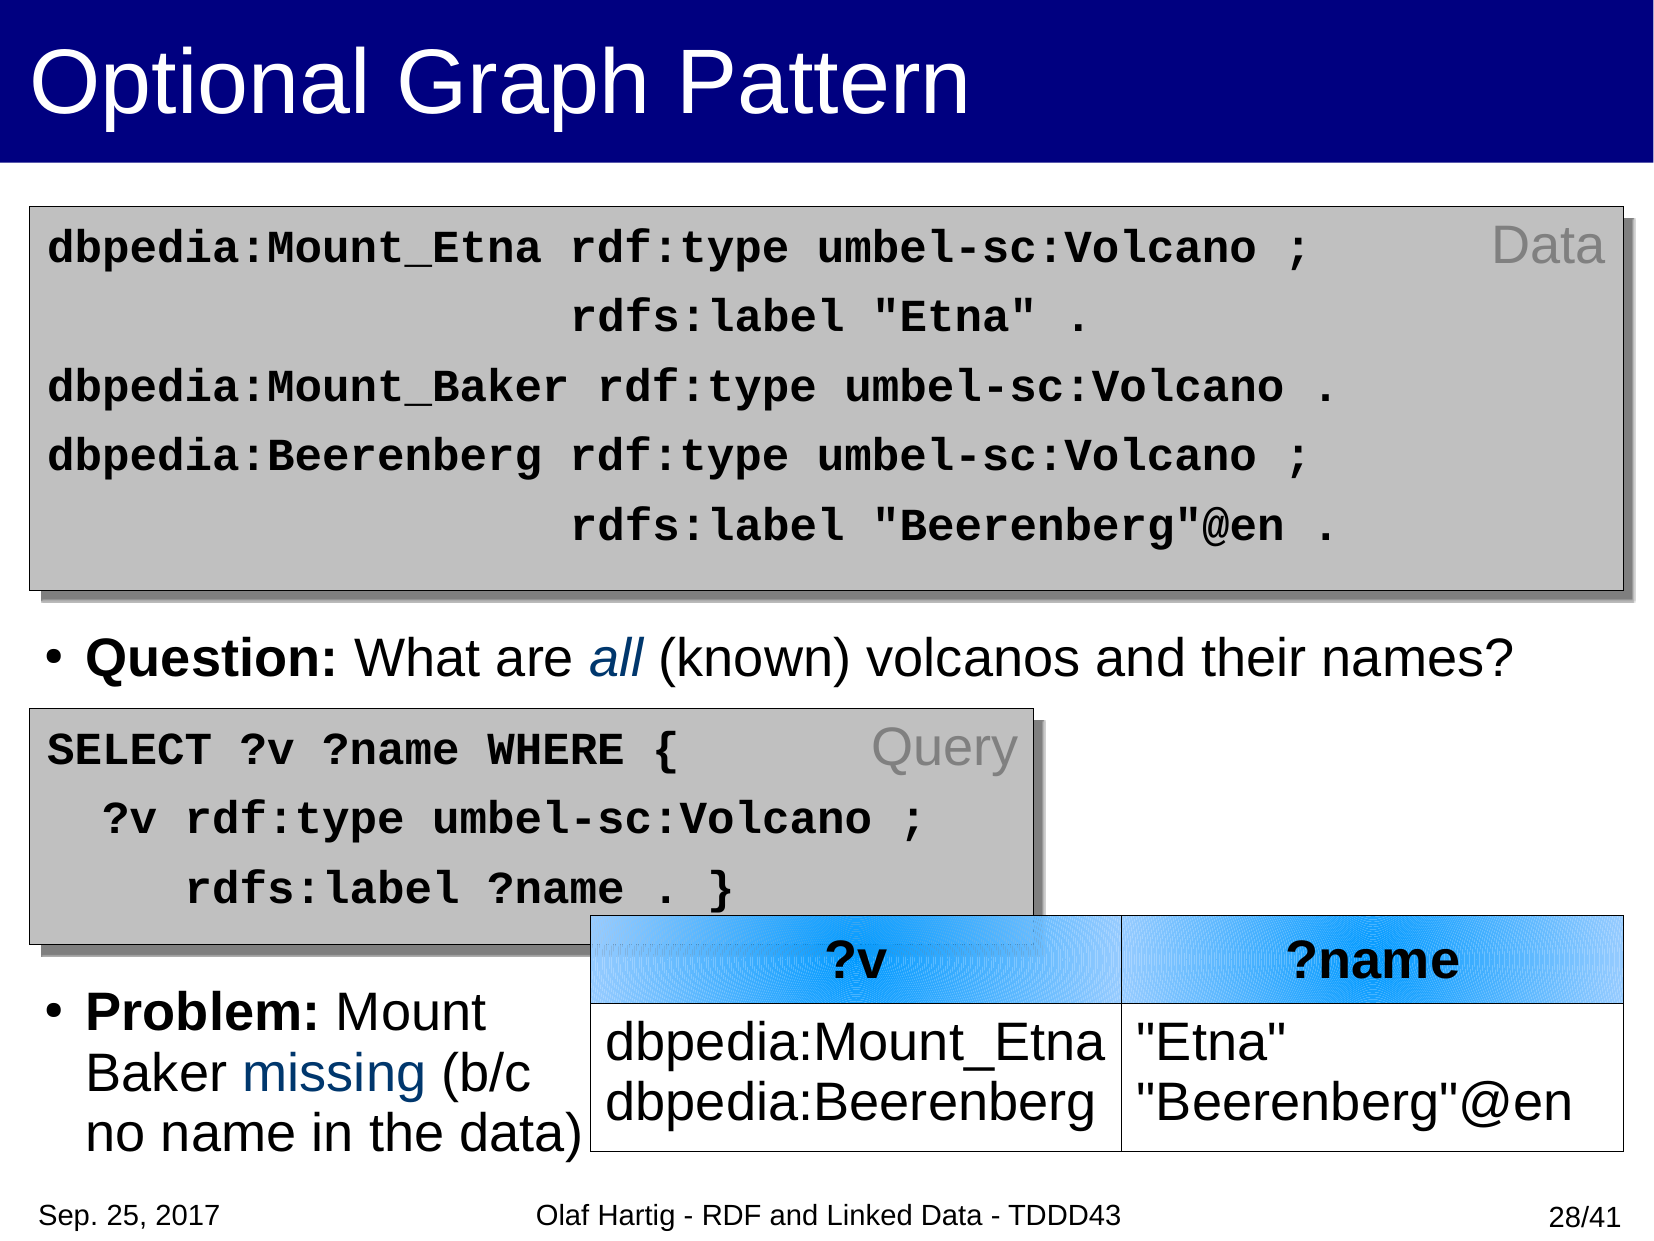

# Optional Graph Pattern
dbpedia:Mount_Etna rdf:type umbel-sc:Volcano ;
 rdfs:label "Etna" .
dbpedia:Mount_Baker rdf:type umbel-sc:Volcano .
dbpedia:Beerenberg rdf:type umbel-sc:Volcano ;
 rdfs:label "Beerenberg"@en .
Data
Question: What are all (known) volcanos and their names?
SELECT ?v ?name WHERE {
 ?v rdf:type umbel-sc:Volcano ;
 rdfs:label ?name . }
Query
?v
?name
dbpedia:Mount_Etna
dbpedia:Beerenberg
"Etna"
"Beerenberg"@en
Problem: Mount
Baker missing (b/c
no name in the data)
Sep. 25, 2017
Olaf Hartig - RDF and Linked Data - TDDD43
28